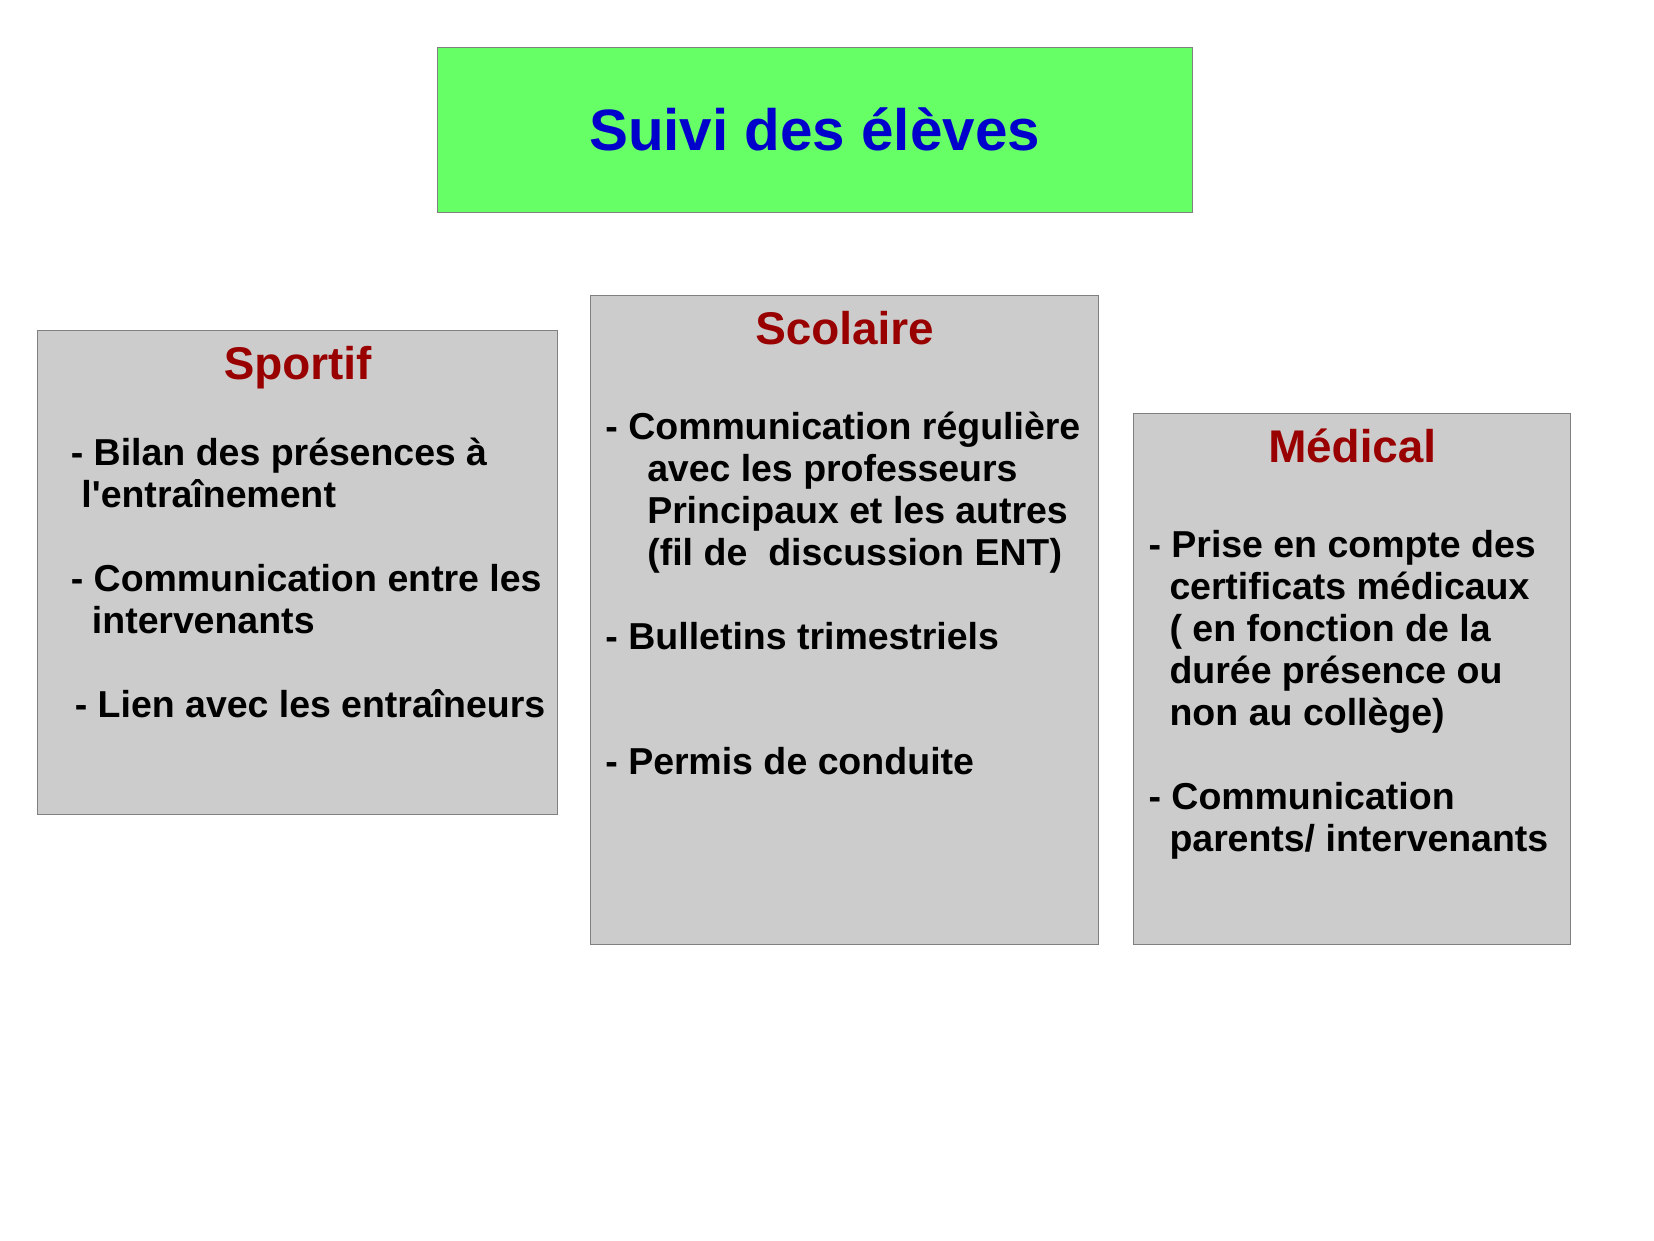

Suivi des élèves
Scolaire
- Communication régulière
 avec les professeurs
 Principaux et les autres
 (fil de discussion ENT)
- Bulletins trimestriels
- Permis de conduite
Sportif
 - Bilan des présences à
 l'entraînement
 - Communication entre les
 intervenants
- Lien avec les entraîneurs
Médical
- Prise en compte des
 certificats médicaux
 ( en fonction de la
 durée présence ou
 non au collège)
- Communication
 parents/ intervenants